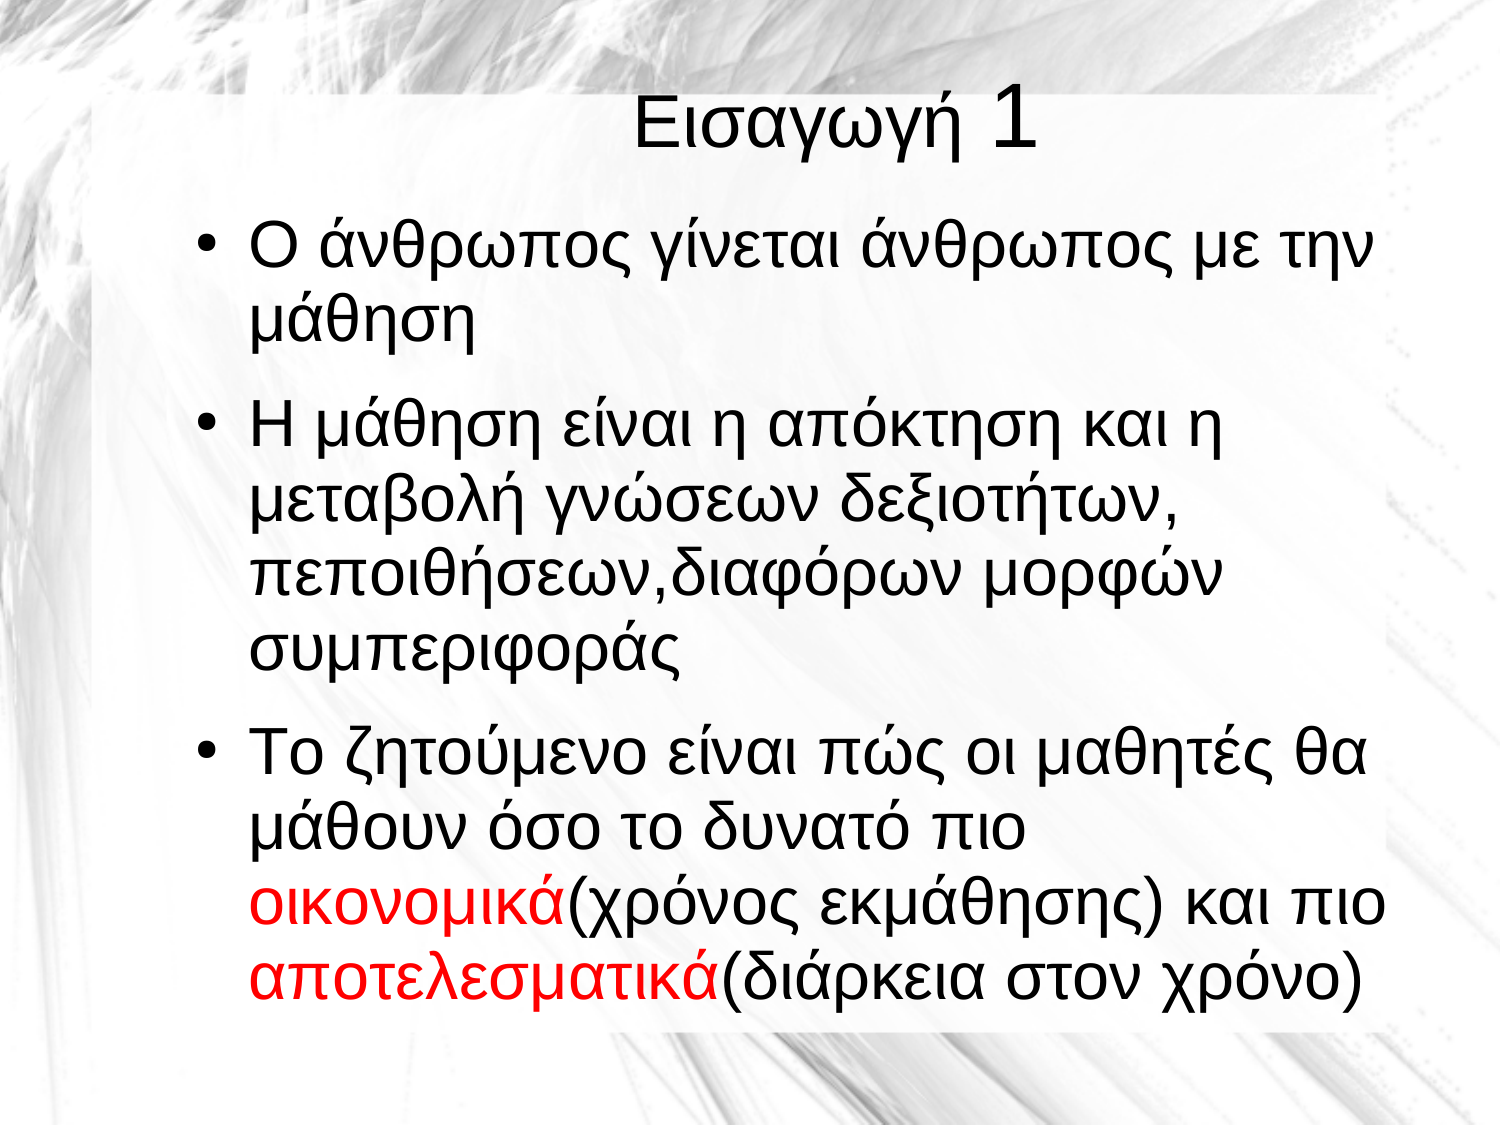

# Εισαγωγή 1
Ο άνθρωπος γίνεται άνθρωπος με την μάθηση
Η μάθηση είναι η απόκτηση και η μεταβολή γνώσεων δεξιοτήτων, πεποιθήσεων,διαφόρων μορφών συμπεριφοράς
Το ζητούμενο είναι πώς οι μαθητές θα μάθουν όσο το δυνατό πιο οικονομικά(χρόνος εκμάθησης) και πιο αποτελεσματικά(διάρκεια στον χρόνο)